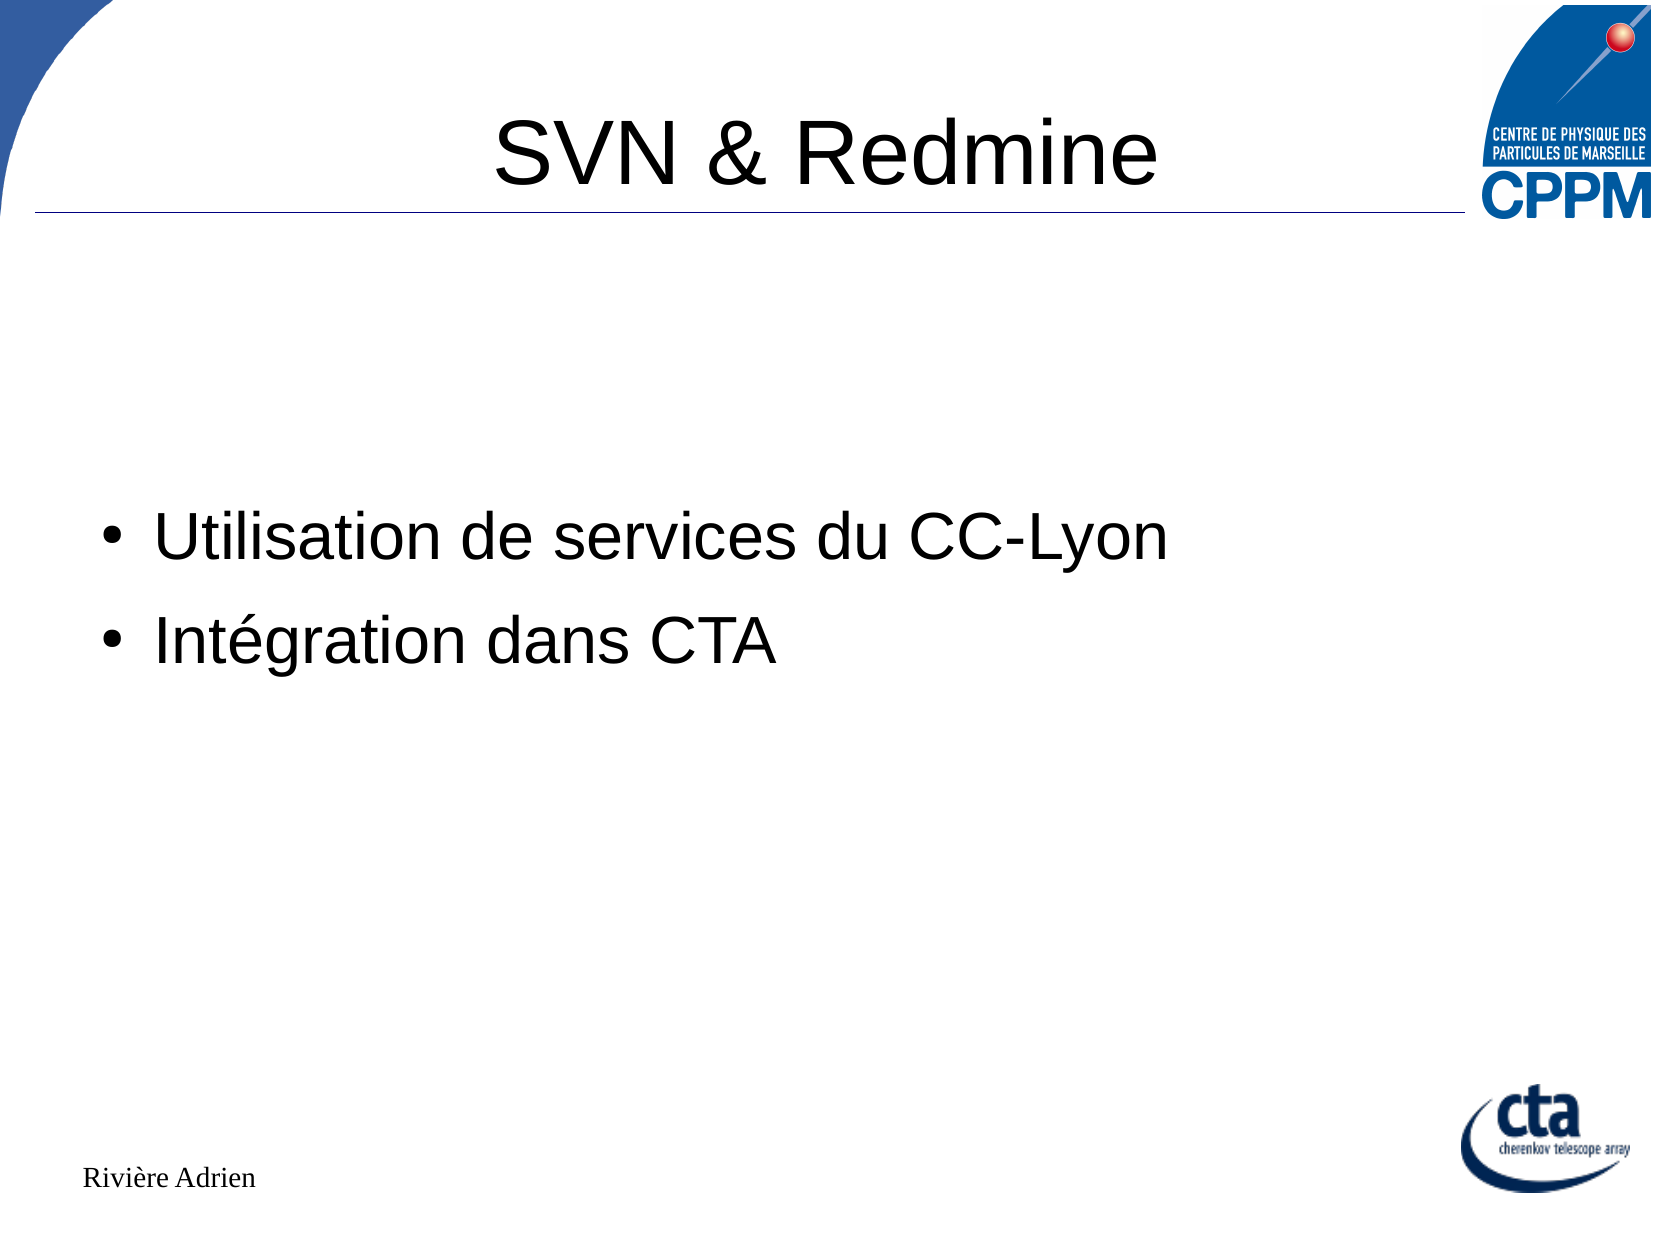

# SVN & Redmine
Utilisation de services du CC-Lyon
Intégration dans CTA